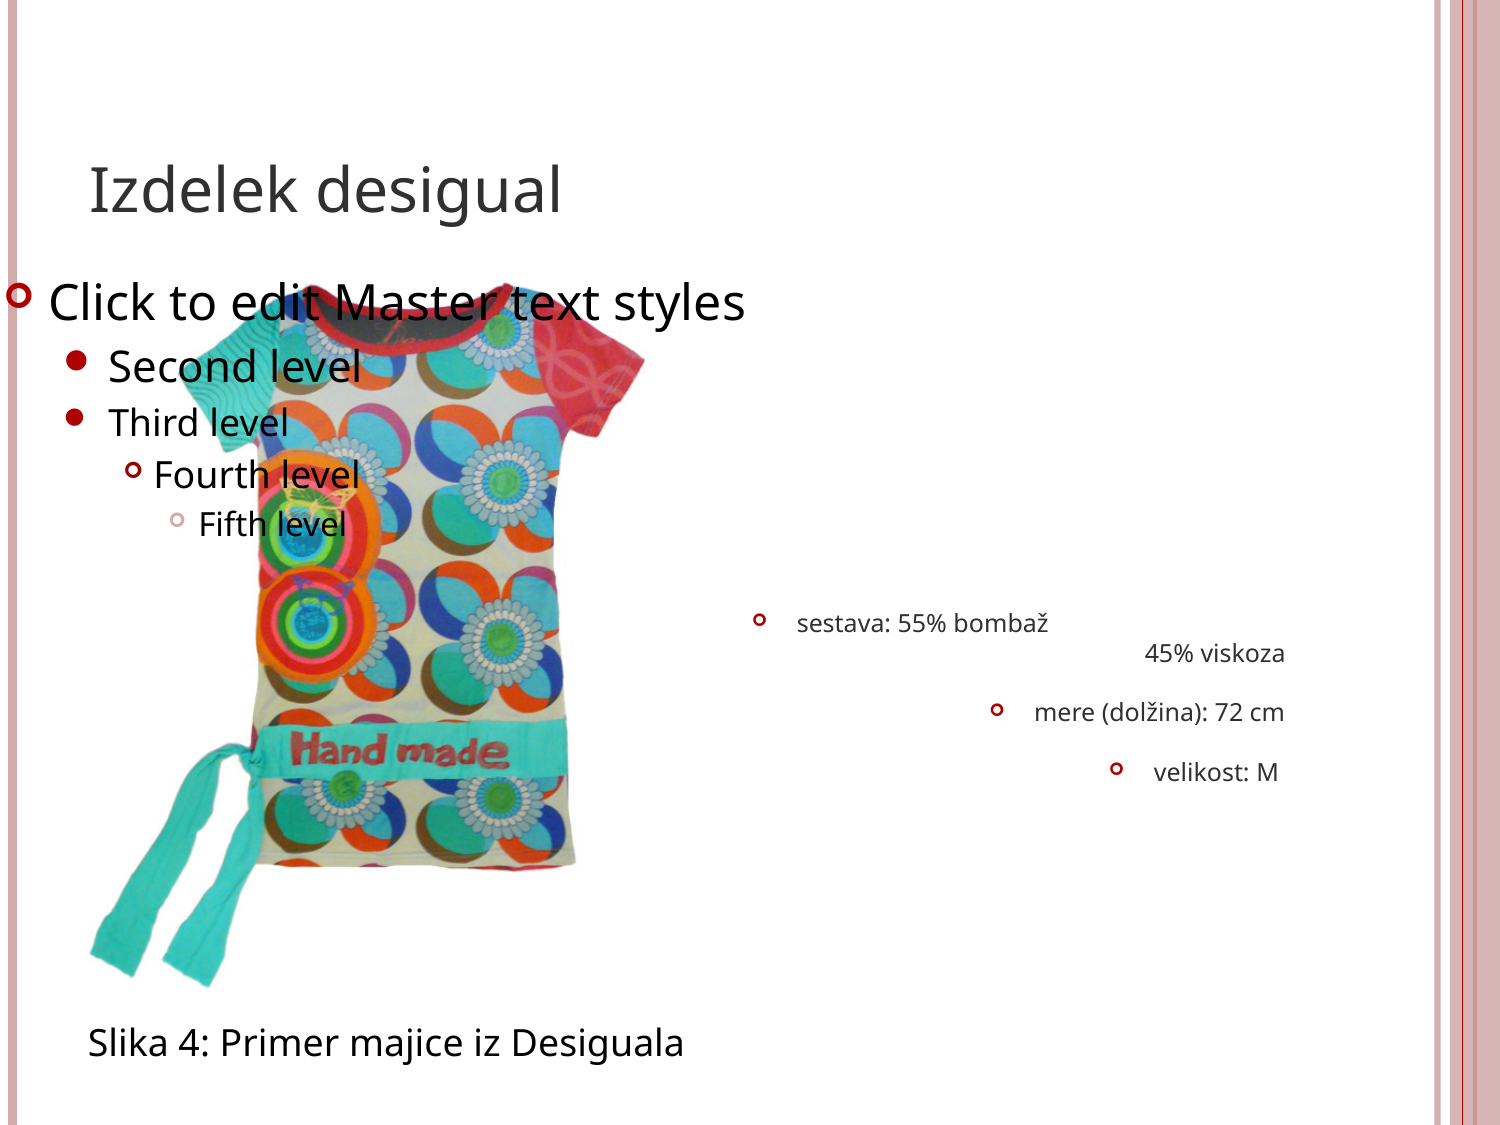

# Izdelek desigual
Click to edit Master text styles
Second level
Third level
Fourth level
Fifth level
sestava: 55% bombaž 	 45% viskoza
mere (dolžina): 72 cm
velikost: M
Slika 4: Primer majice iz Desiguala